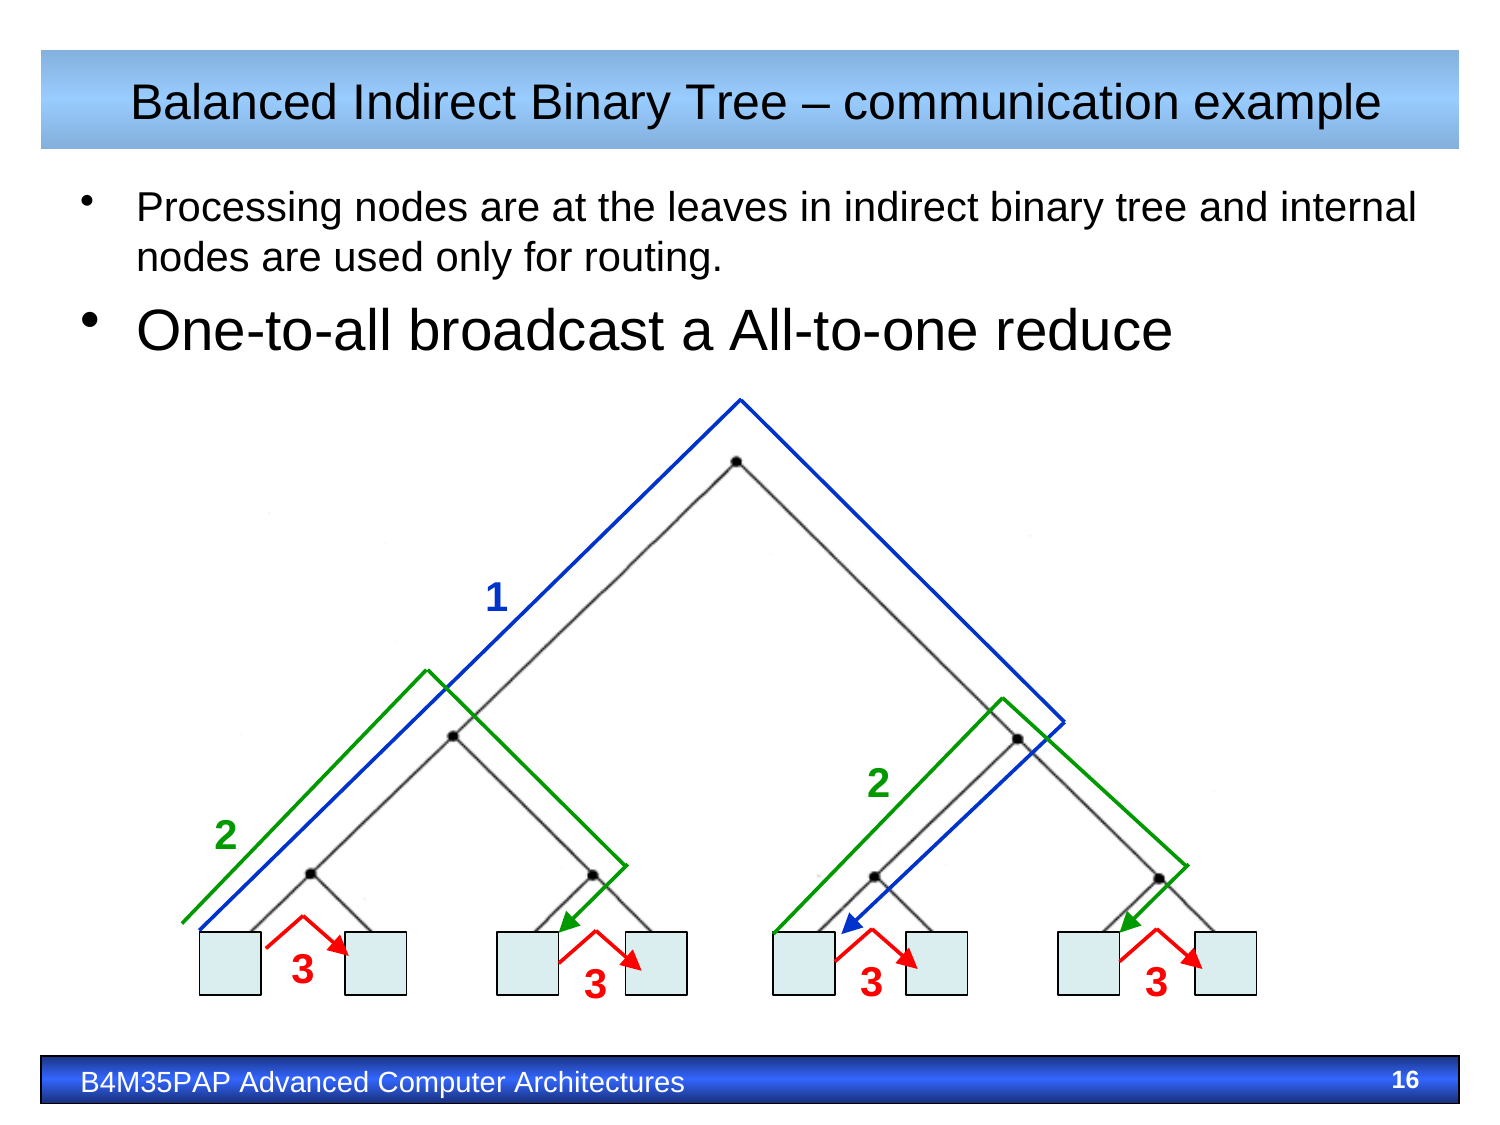

# Balanced Indirect Binary Tree – communication example
Processing nodes are at the leaves in indirect binary tree and internal nodes are used only for routing.
One-to-all broadcast a All-to-one reduce
1
2
2
3
3
3
3